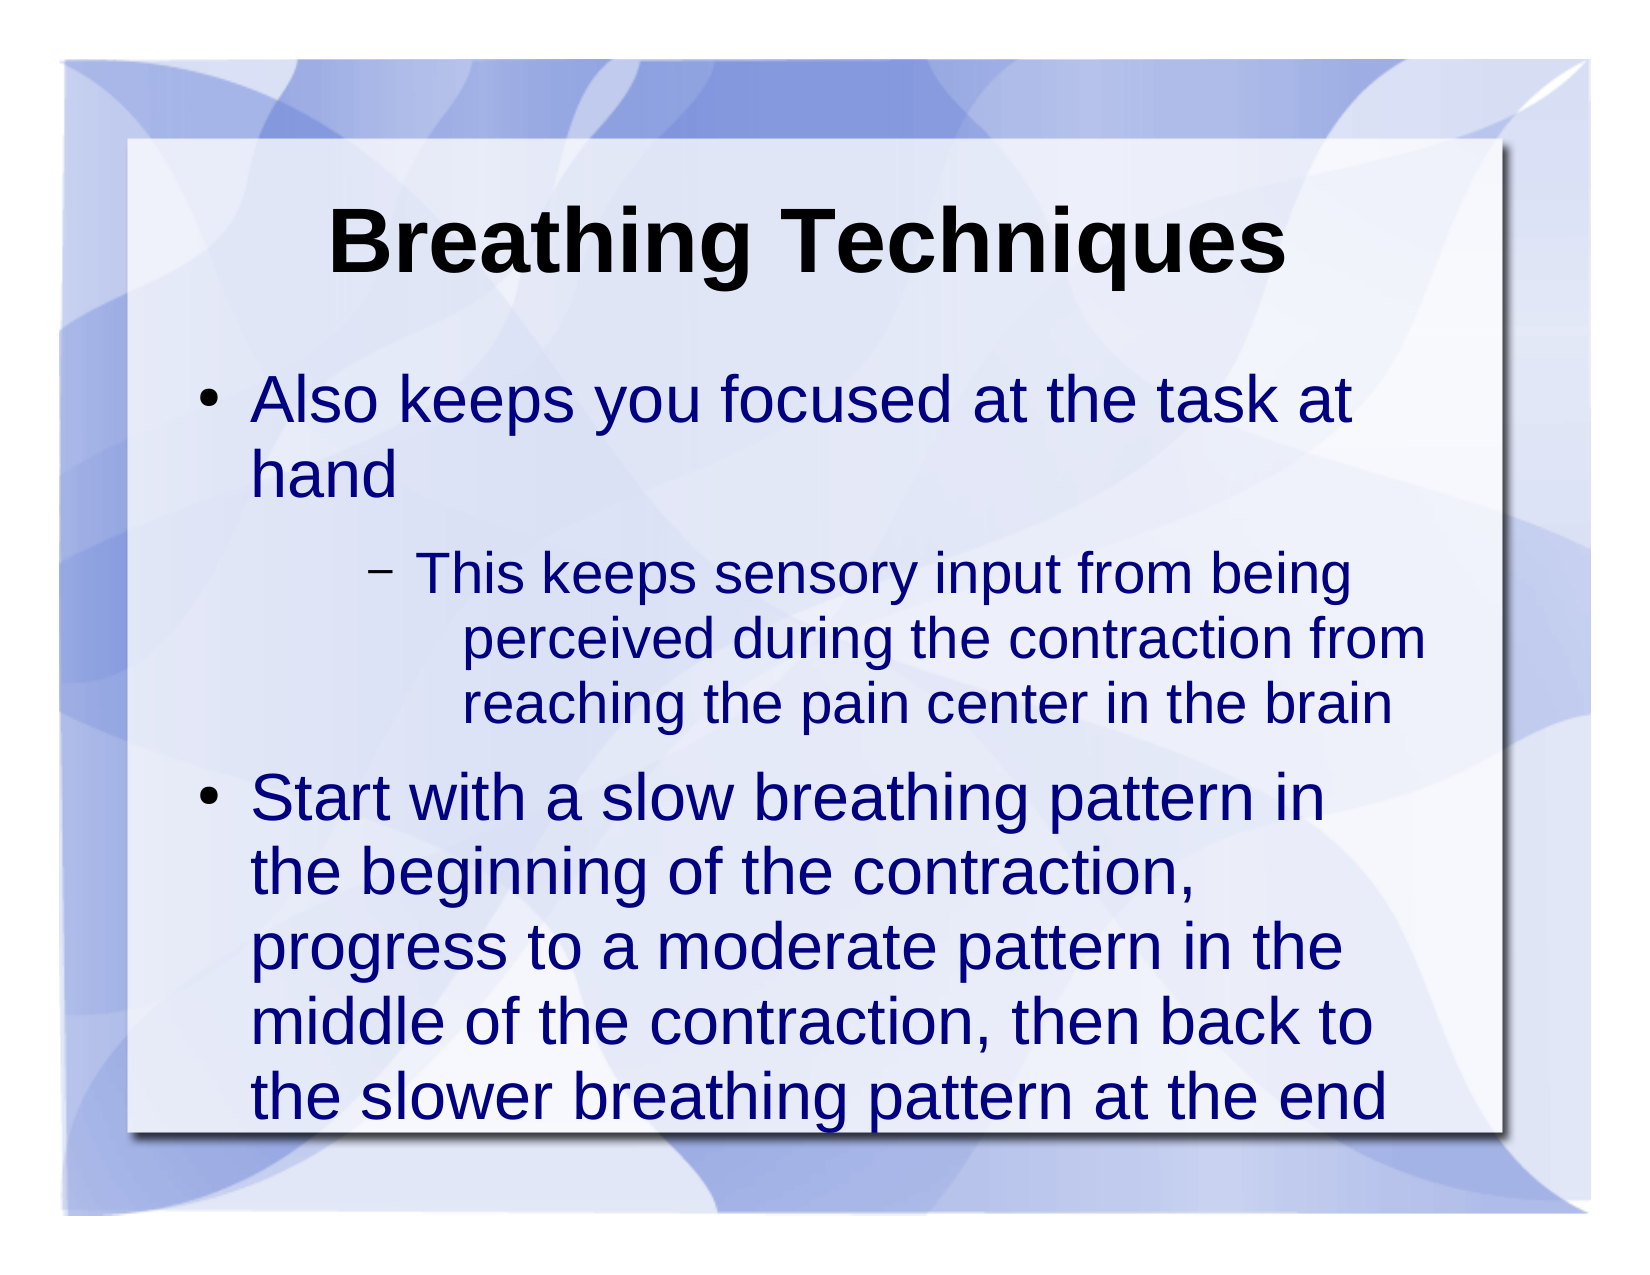

# Breathing Techniques
Also keeps you focused at the task at hand
This keeps sensory input from being perceived during the contraction from reaching the pain center in the brain
Start with a slow breathing pattern in the beginning of the contraction, progress to a moderate pattern in the middle of the contraction, then back to the slower breathing pattern at the end